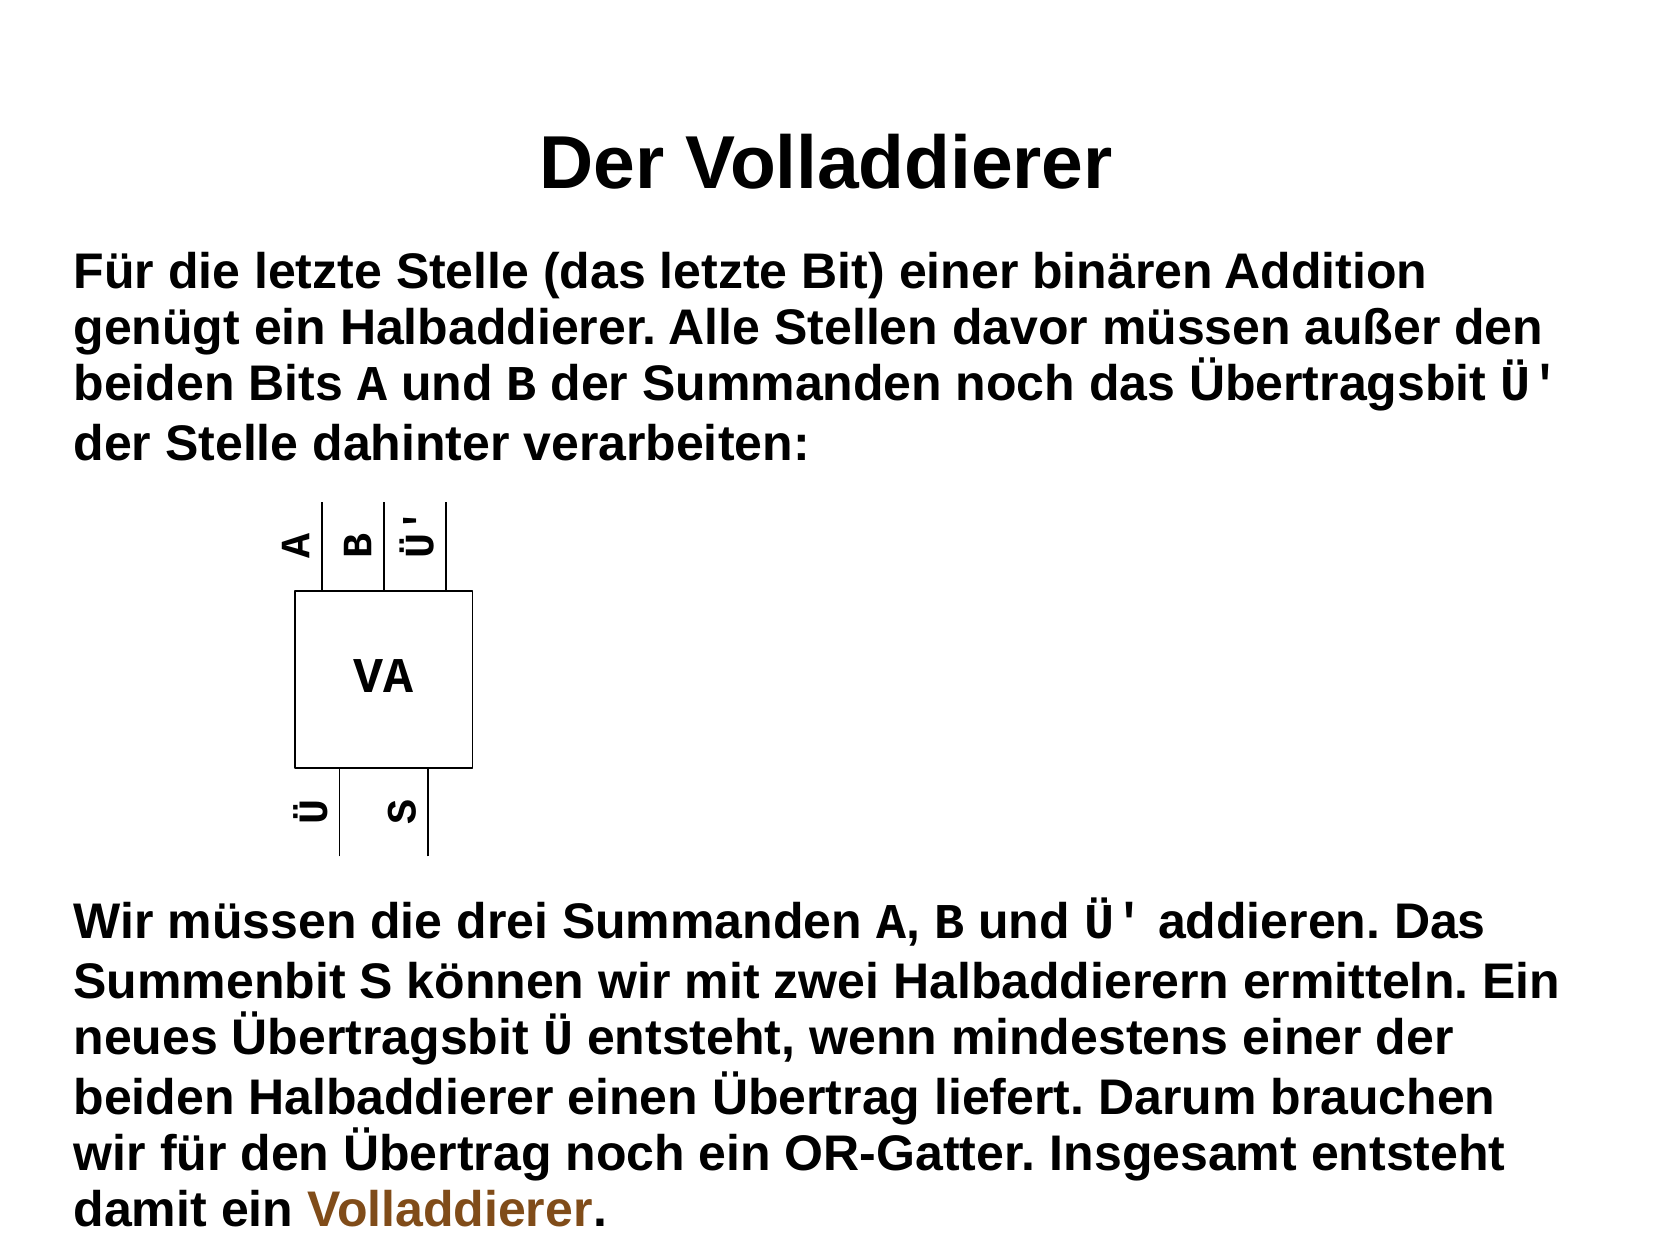

# Der Volladdierer
Für die letzte Stelle (das letzte Bit) einer binären Addition genügt ein Halbaddierer. Alle Stellen davor müssen außer den beiden Bits A und B der Summanden noch das Übertragsbit Ü' der Stelle dahinter verarbeiten:
A
B
 Ü'
VA
Ü
S
Wir müssen die drei Summanden A, B und Ü' addieren. Das Summenbit S können wir mit zwei Halbaddierern ermitteln. Ein neues Übertragsbit Ü entsteht, wenn mindestens einer der beiden Halbaddierer einen Übertrag liefert. Darum brauchen wir für den Übertrag noch ein OR-Gatter. Insgesamt entsteht damit ein Volladdierer.